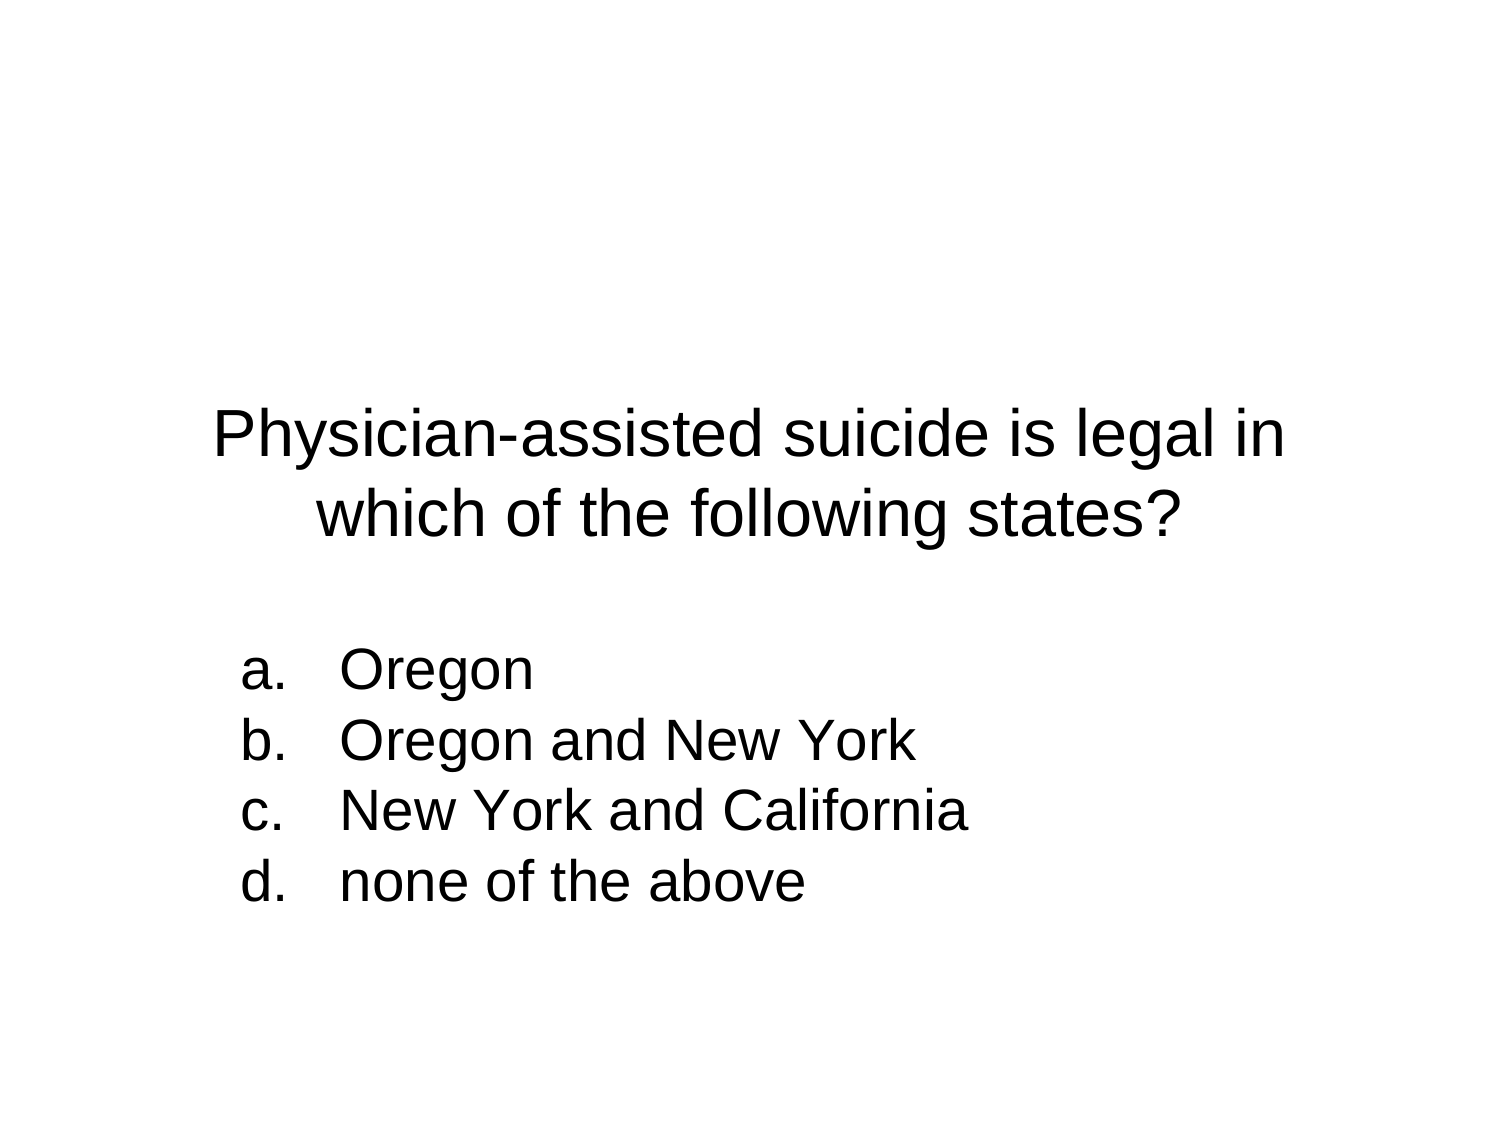

# Physician-assisted suicide is legal in which of the following states?
Oregon
Oregon and New York
New York and California
none of the above